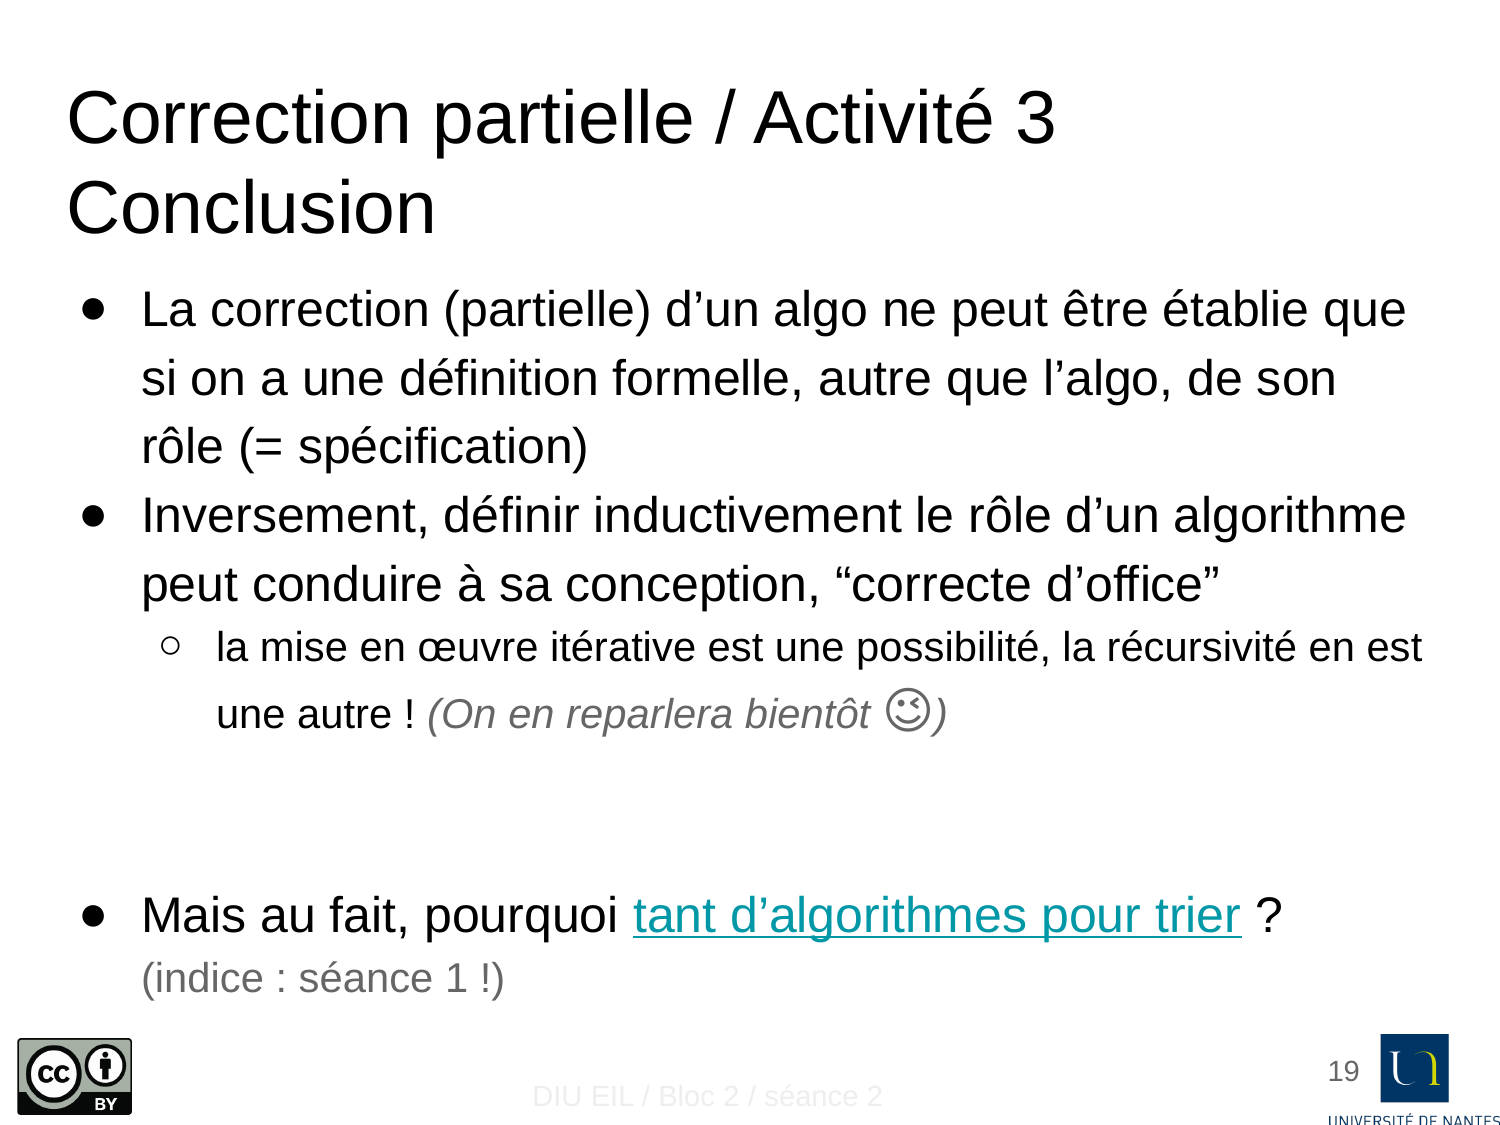

# Correction partielle / Activité 3 Conclusion
La correction (partielle) d’un algo ne peut être établie que si on a une définition formelle, autre que l’algo, de son rôle (= spécification)
Inversement, définir inductivement le rôle d’un algorithme peut conduire à sa conception, “correcte d’office”
la mise en œuvre itérative est une possibilité, la récursivité en est une autre ! (On en reparlera bientôt 😉)
Mais au fait, pourquoi tant d’algorithmes pour trier ?
(indice : séance 1 !)